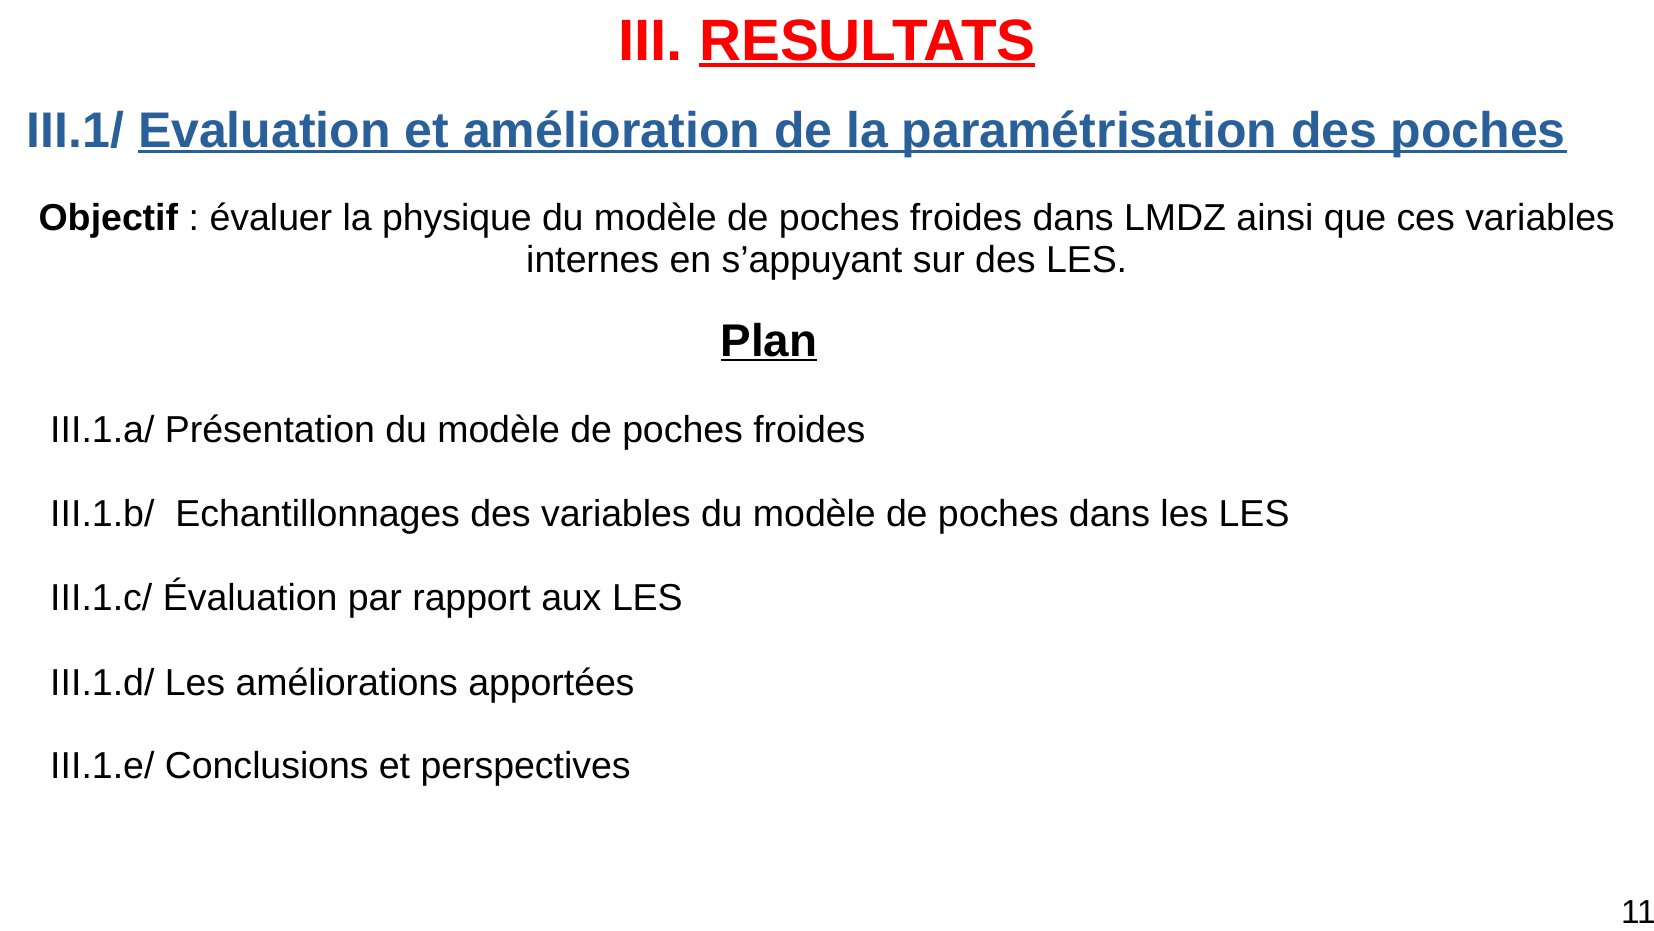

III. RESULTATS
III.1/ Evaluation et amélioration de la paramétrisation des poches
Objectif : évaluer la physique du modèle de poches froides dans LMDZ ainsi que ces variables internes en s’appuyant sur des LES.
 Plan
III.1.a/ Présentation du modèle de poches froides
III.1.b/ Echantillonnages des variables du modèle de poches dans les LES
III.1.c/ Évaluation par rapport aux LES
III.1.d/ Les améliorations apportées
III.1.e/ Conclusions et perspectives
11